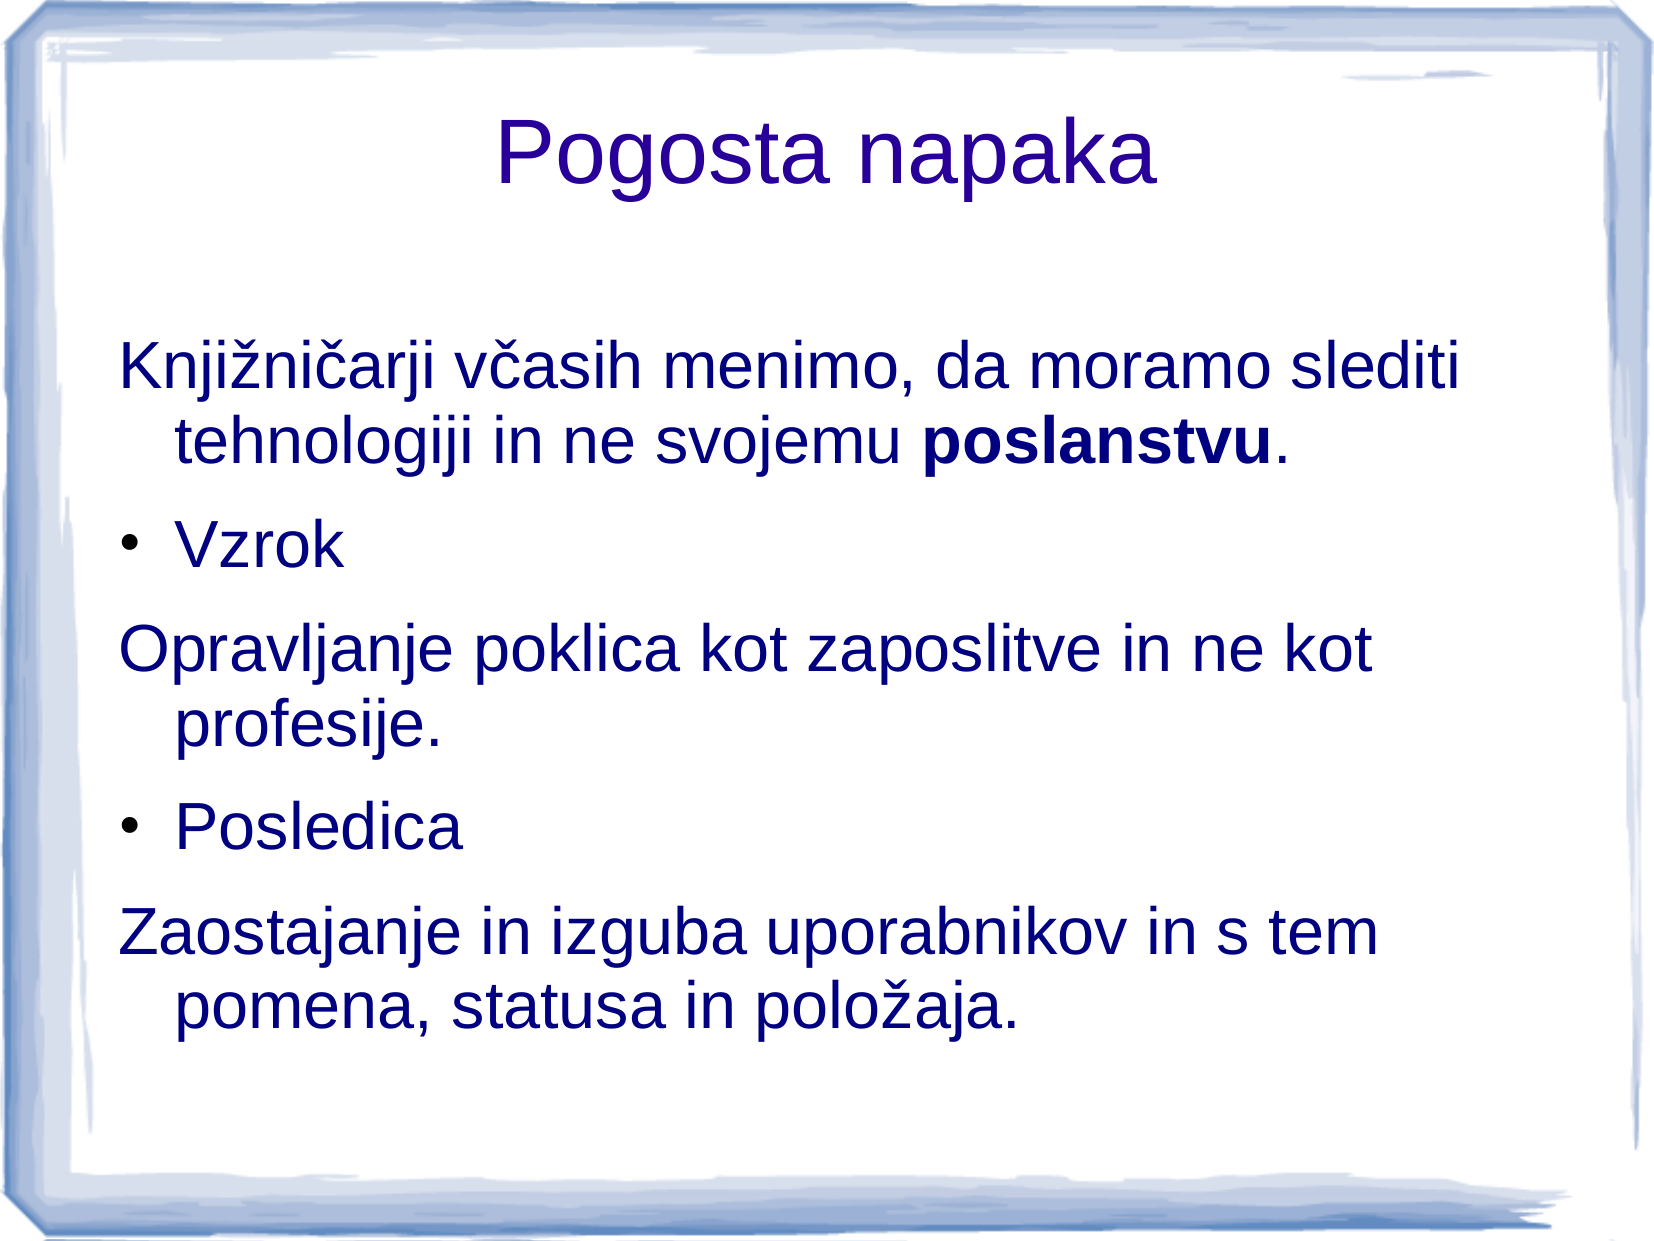

# Pogosta napaka
Knjižničarji včasih menimo, da moramo slediti tehnologiji in ne svojemu poslanstvu.
Vzrok
Opravljanje poklica kot zaposlitve in ne kot profesije.
Posledica
Zaostajanje in izguba uporabnikov in s tem pomena, statusa in položaja.